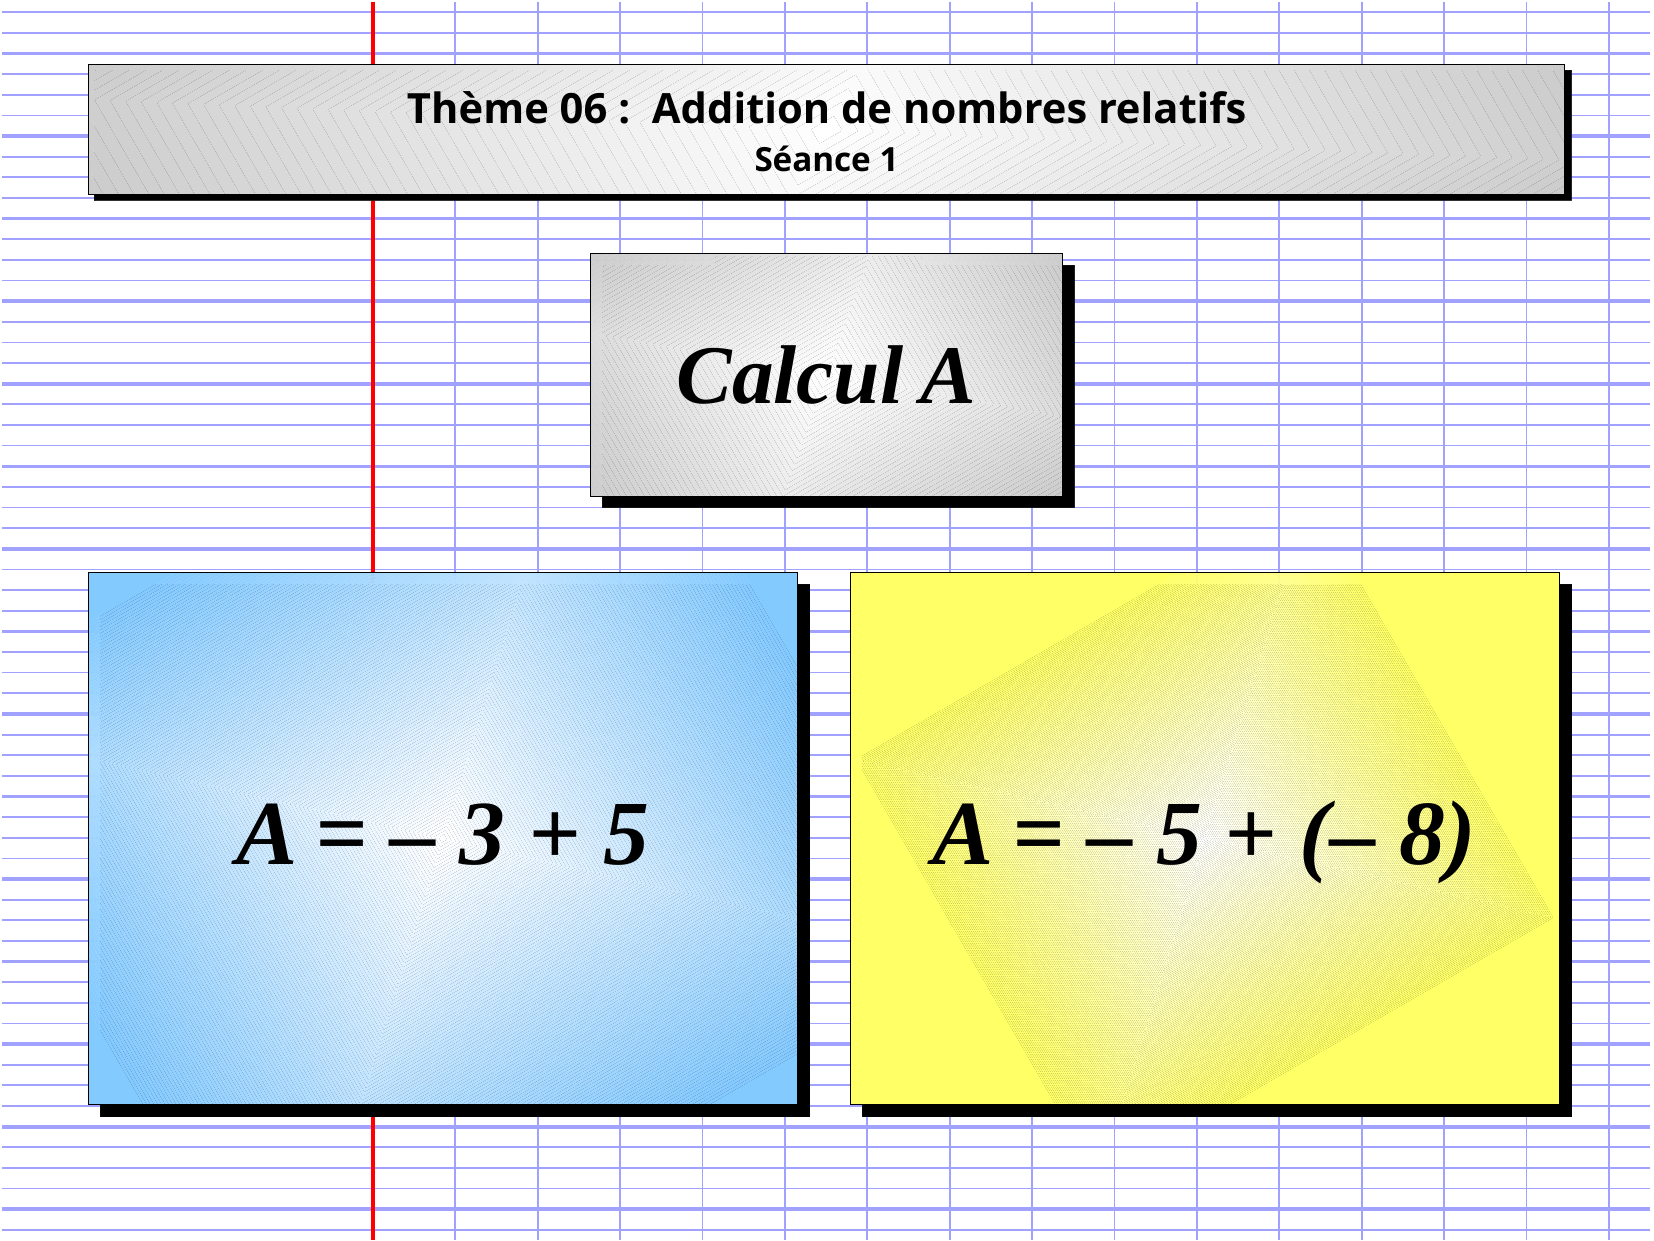

Thème 06 : Addition de nombres relatifs
Séance 1
Calcul A
9
0
1
2
3
4
5
6
7
8
A = – 3 + 5
A = – 5 + (– 8)